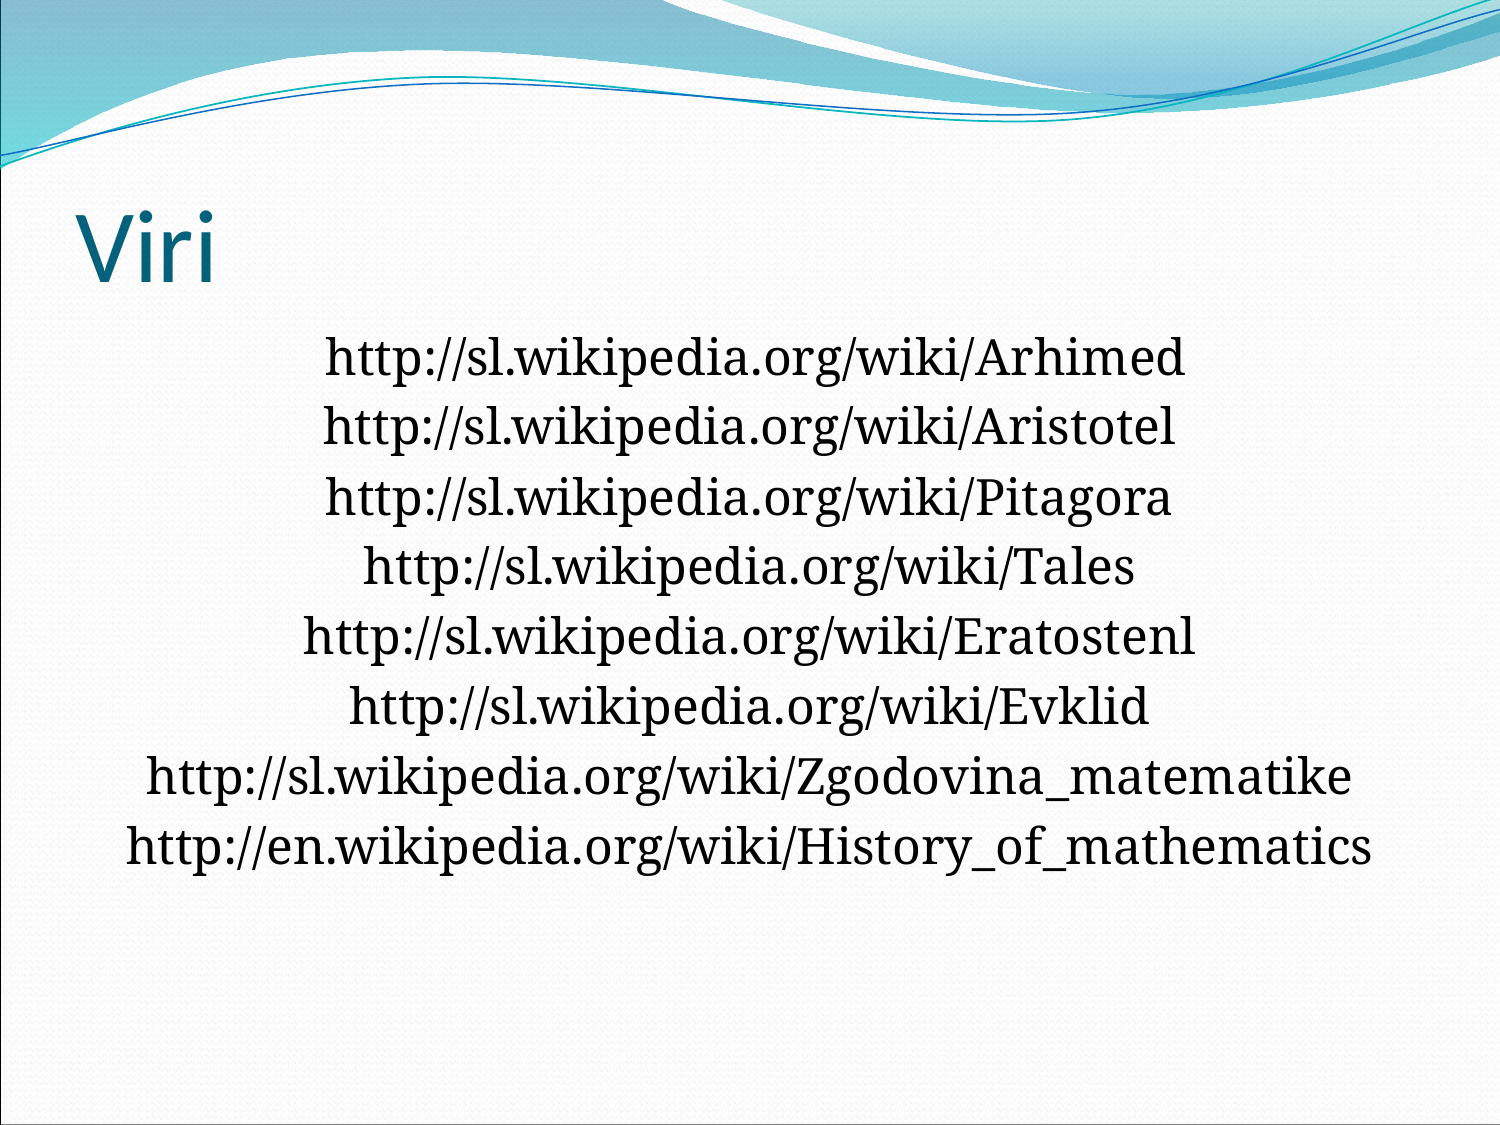

# Viri
 http://sl.wikipedia.org/wiki/Arhimed
http://sl.wikipedia.org/wiki/Aristotel
http://sl.wikipedia.org/wiki/Pitagora
http://sl.wikipedia.org/wiki/Tales
http://sl.wikipedia.org/wiki/Eratostenl
http://sl.wikipedia.org/wiki/Evklid
http://sl.wikipedia.org/wiki/Zgodovina_matematike
http://en.wikipedia.org/wiki/History_of_mathematics